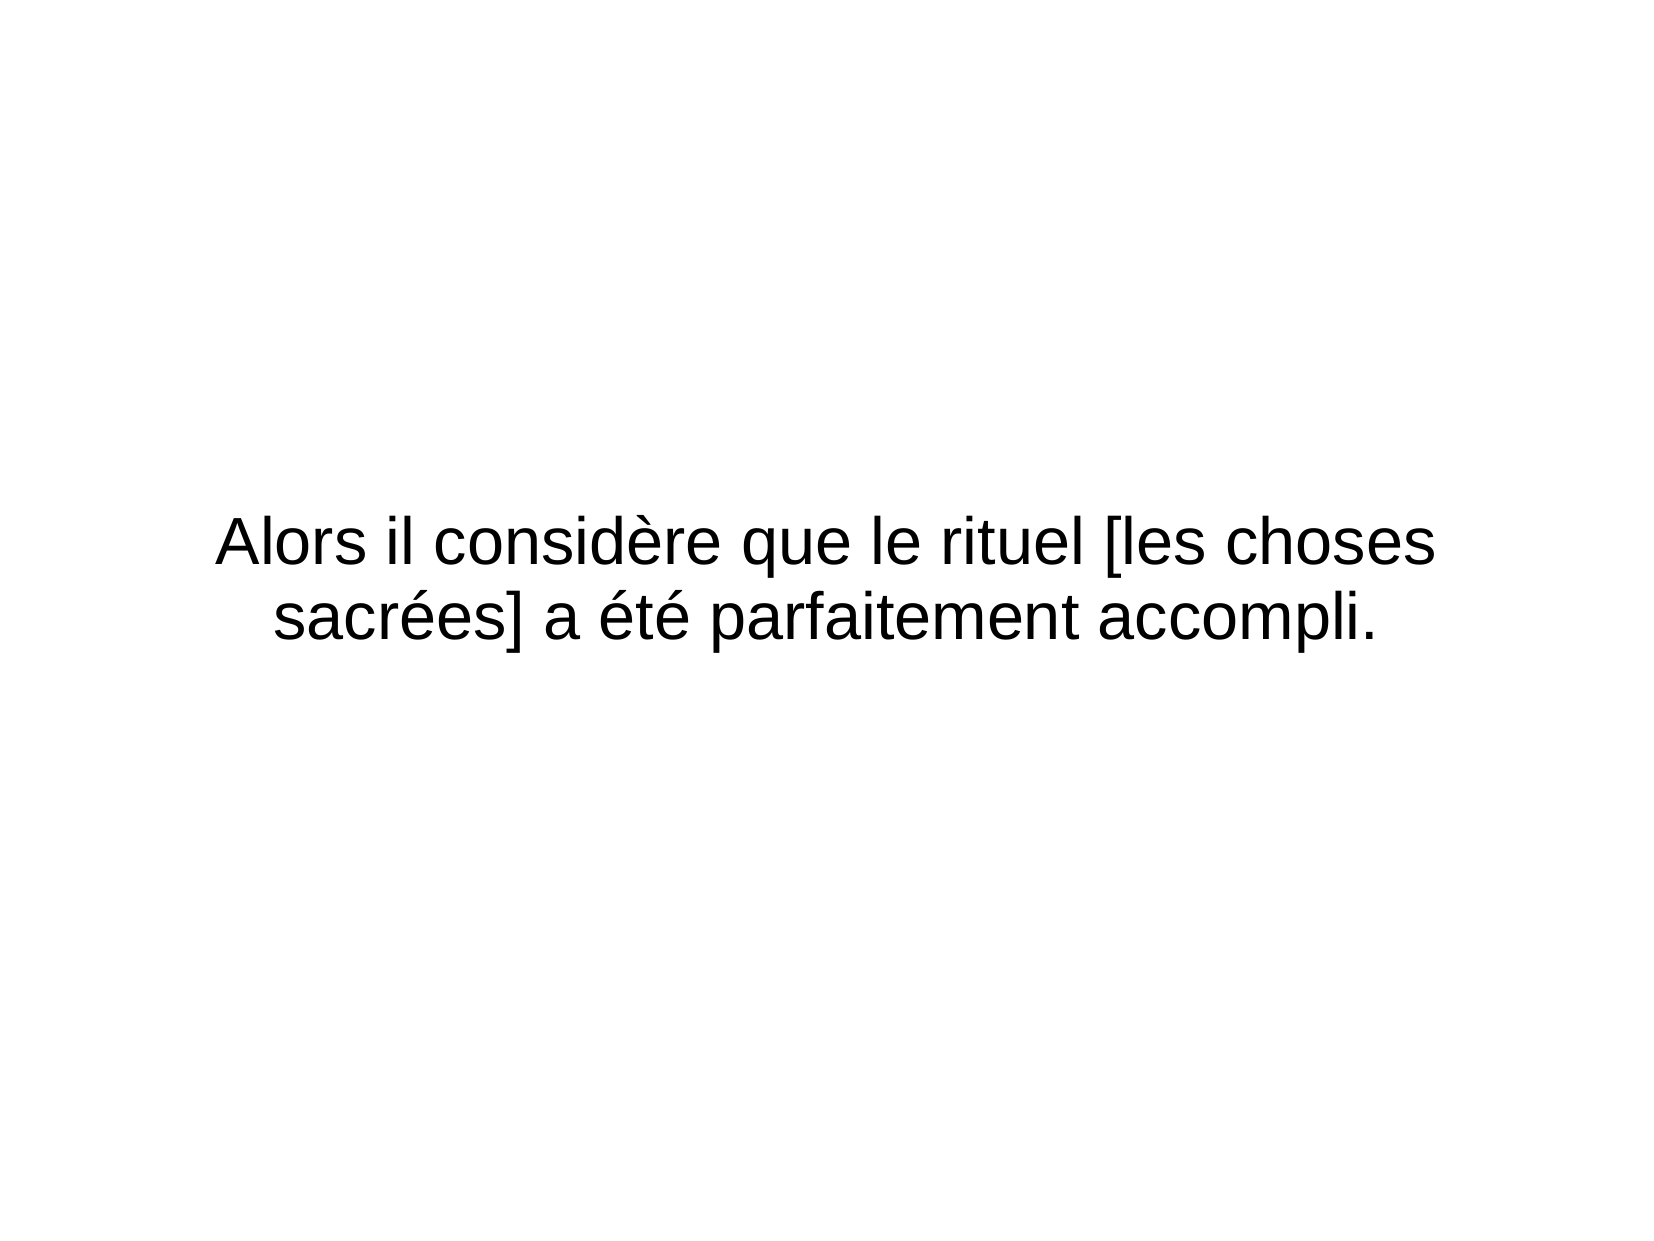

# Alors il considère que le rituel [les choses sacrées] a été parfaitement accompli.